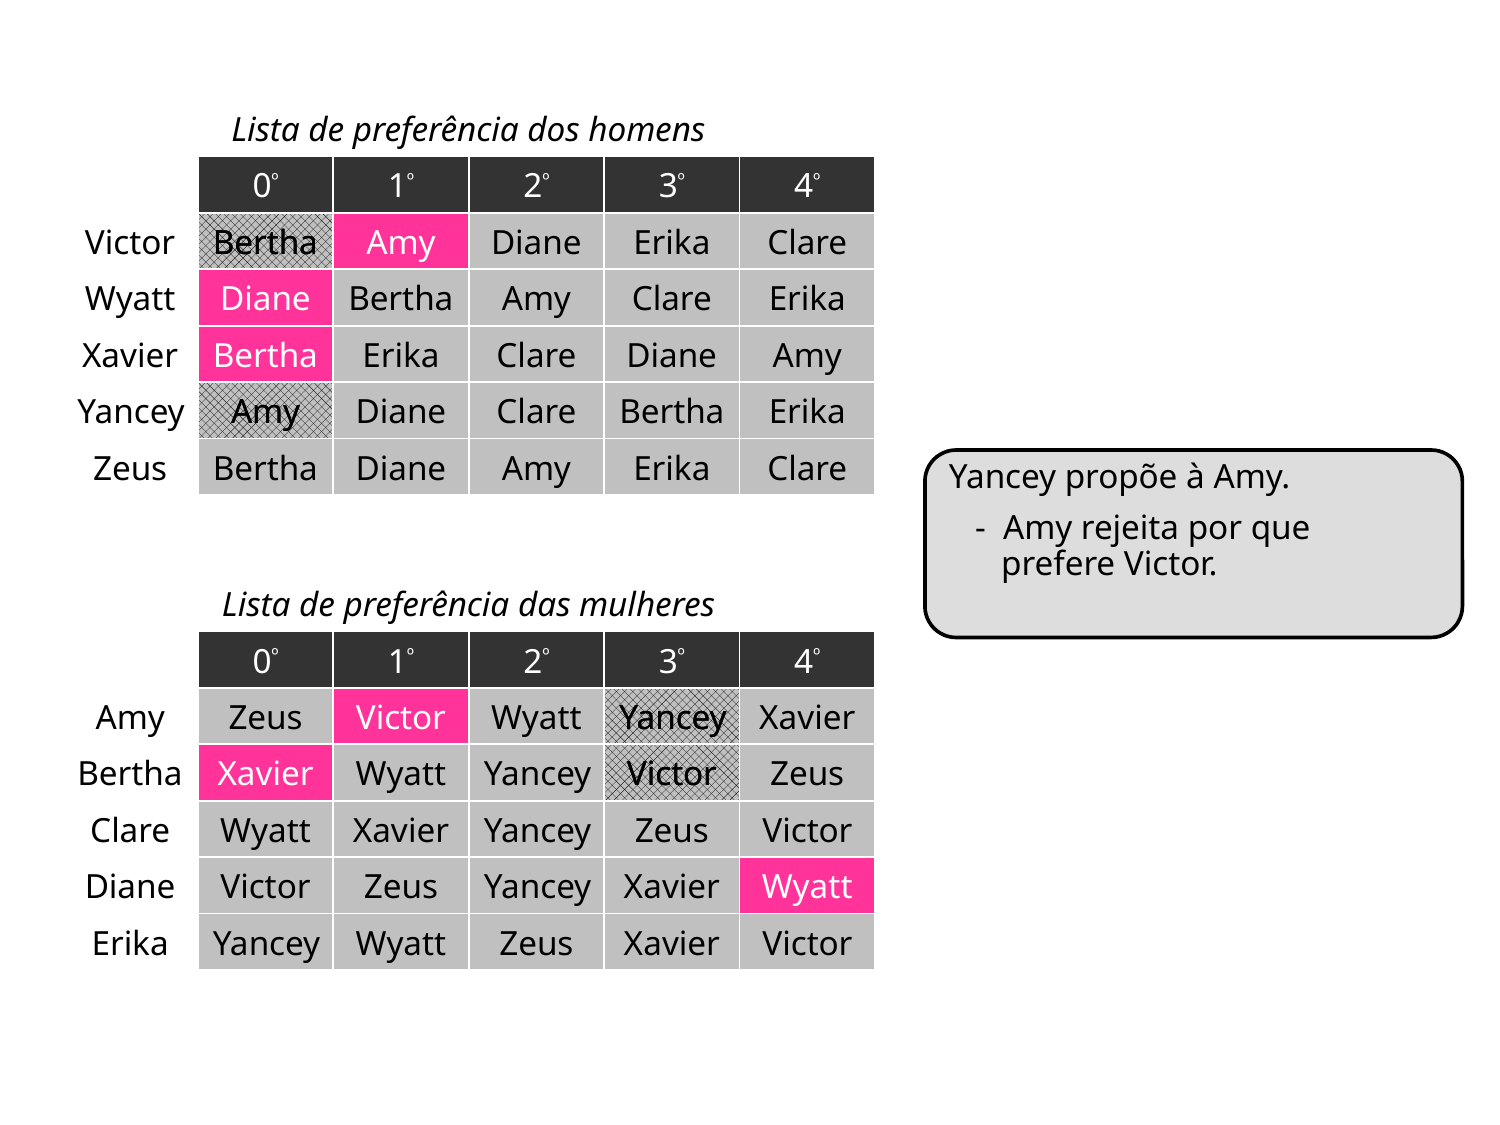

Bertha
Amy
Diane
Bertha
Amy
Yancey propõe à Amy.
 - Amy rejeita por que
 prefere Victor.
Victor
Yancey
Xavier
Victor
Wyatt